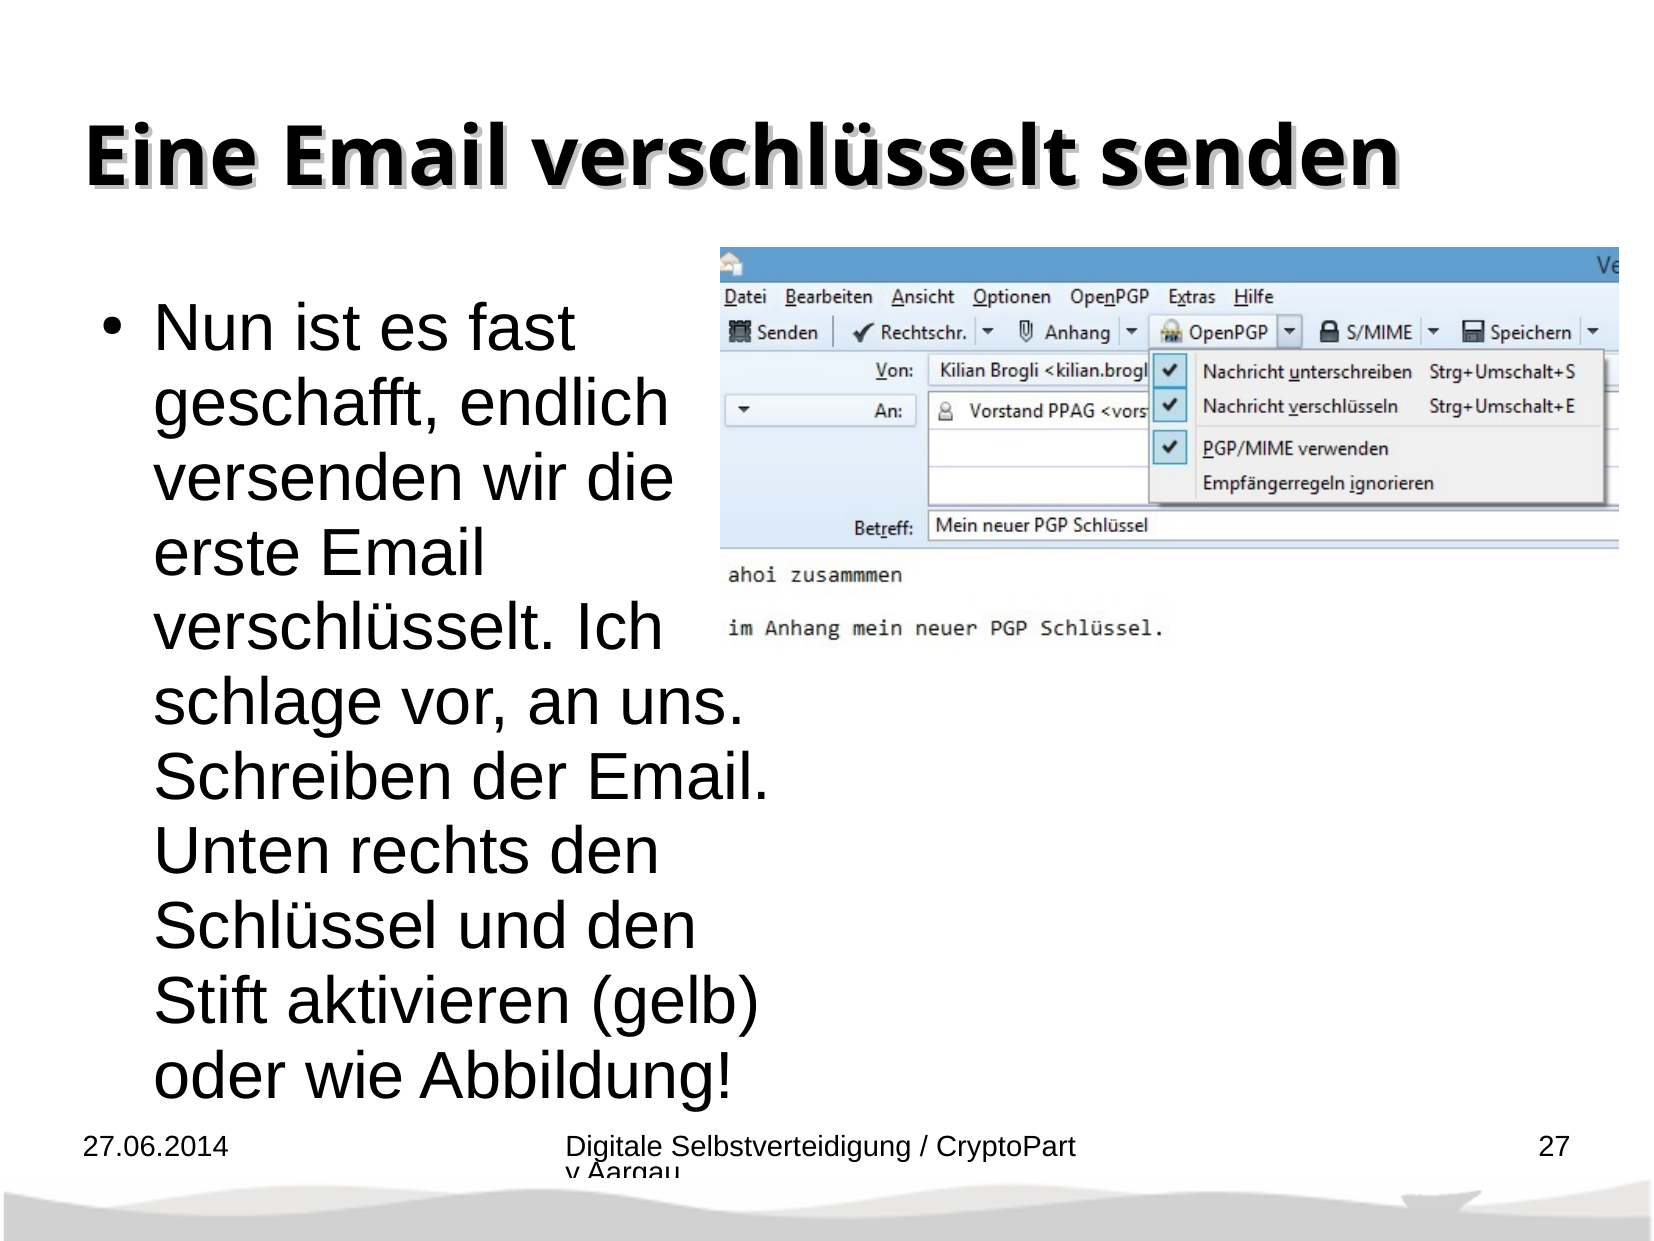

# Eine Email verschlüsselt senden
Nun ist es fast geschafft, endlich versenden wir die erste Email verschlüsselt. Ich schlage vor, an uns. Schreiben der Email. Unten rechts den Schlüssel und den Stift aktivieren (gelb) oder wie Abbildung!
27.06.2014
Digitale Selbstverteidigung / CryptoParty Aargau
27